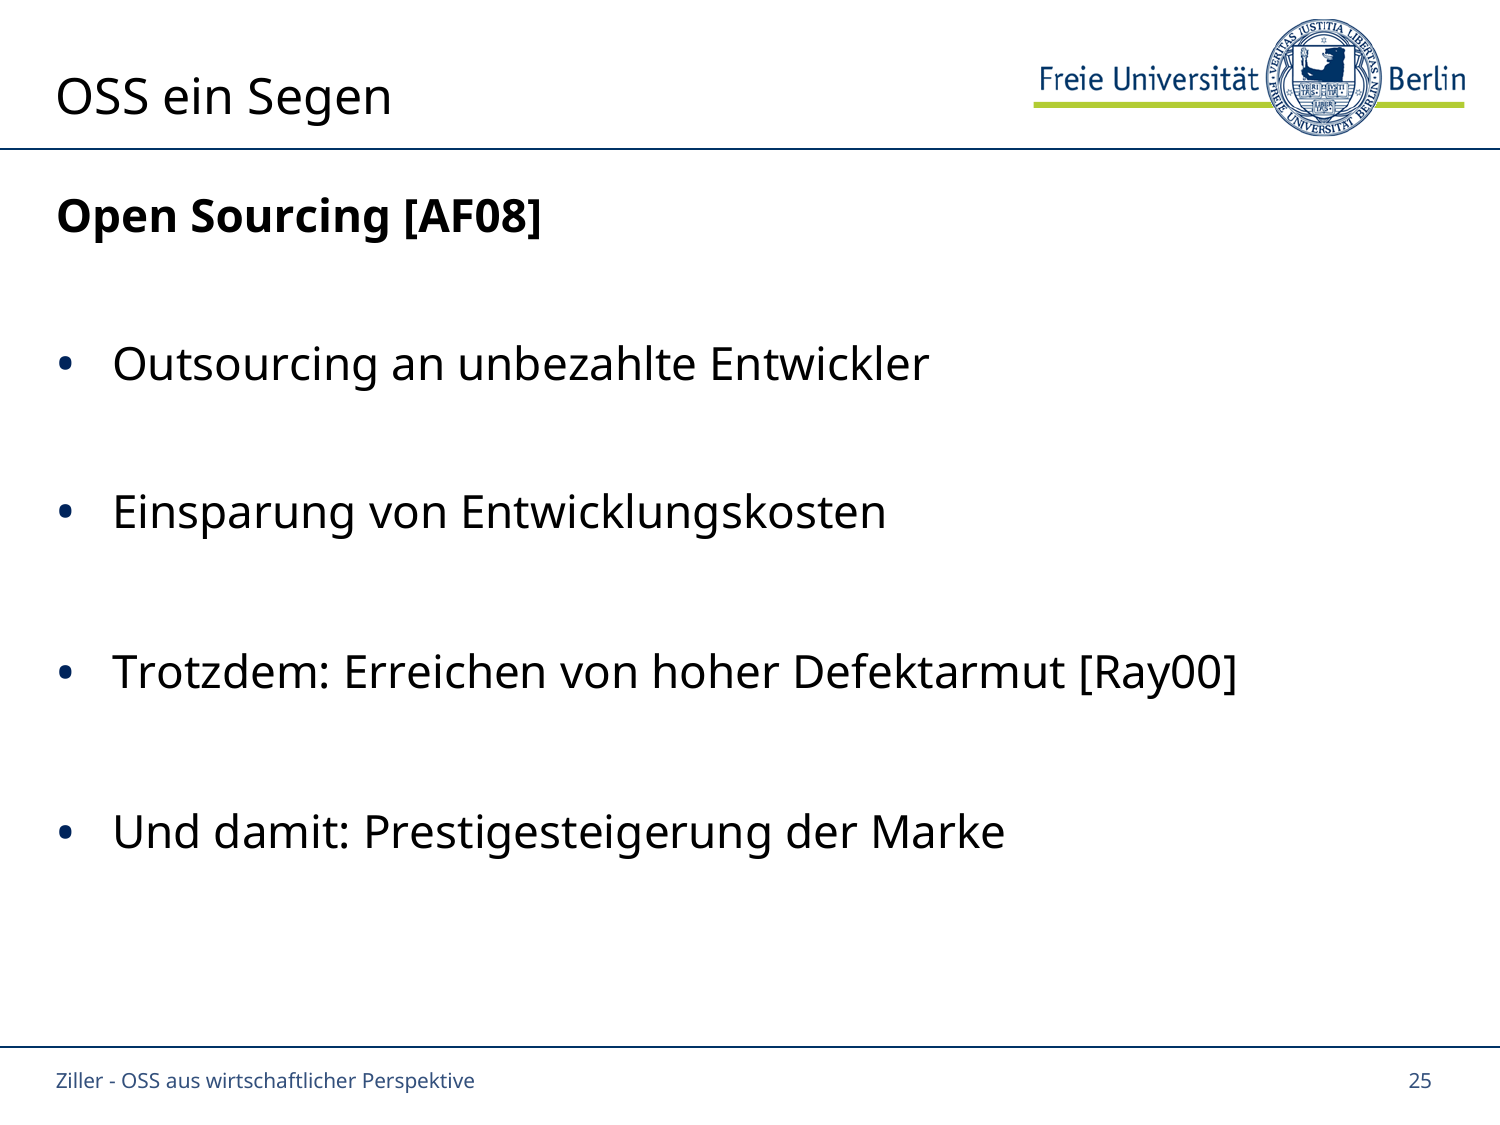

# OSS ein Segen
Open Sourcing [AF08]
Outsourcing an unbezahlte Entwickler
Einsparung von Entwicklungskosten
Trotzdem: Erreichen von hoher Defektarmut [Ray00]
Und damit: Prestigesteigerung der Marke
Ziller - OSS aus wirtschaftlicher Perspektive
25